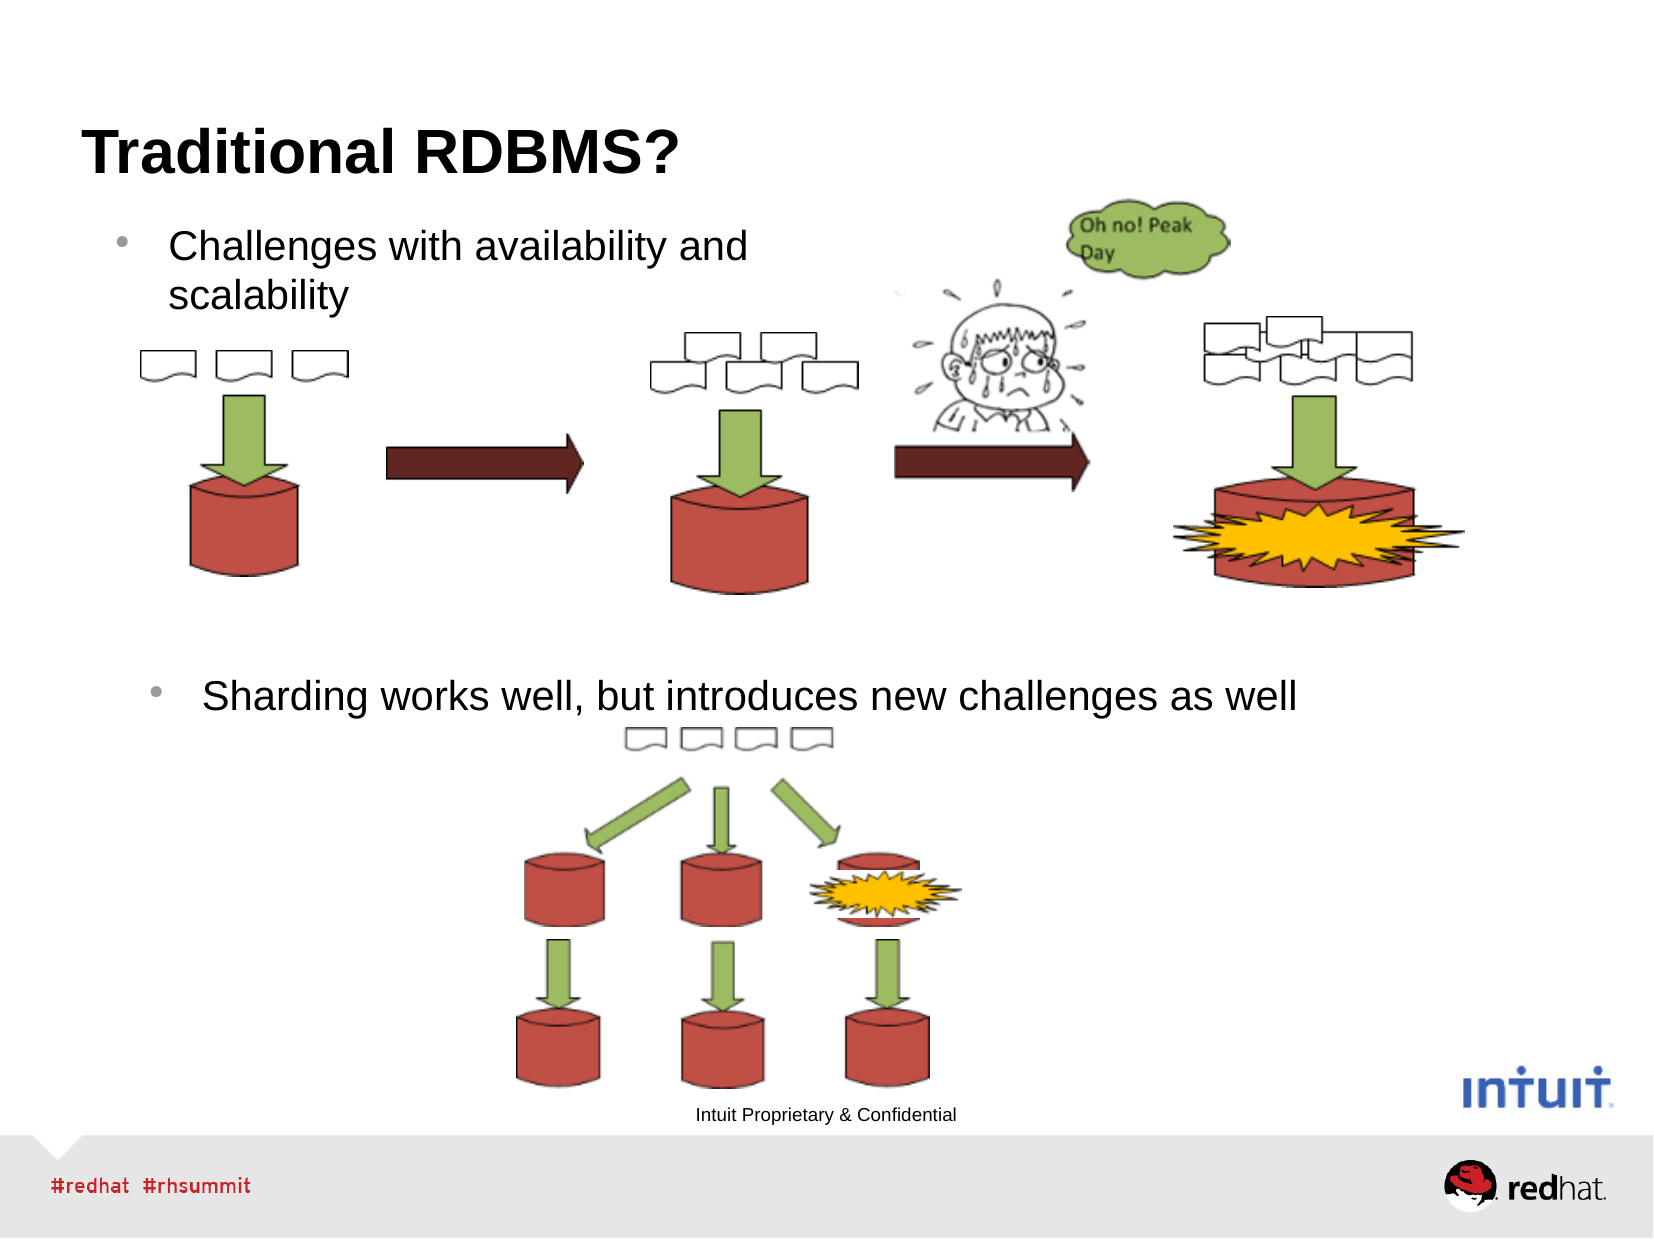

# Traditional RDBMS?
Challenges with availability and scalability
Sharding works well, but introduces new challenges as well